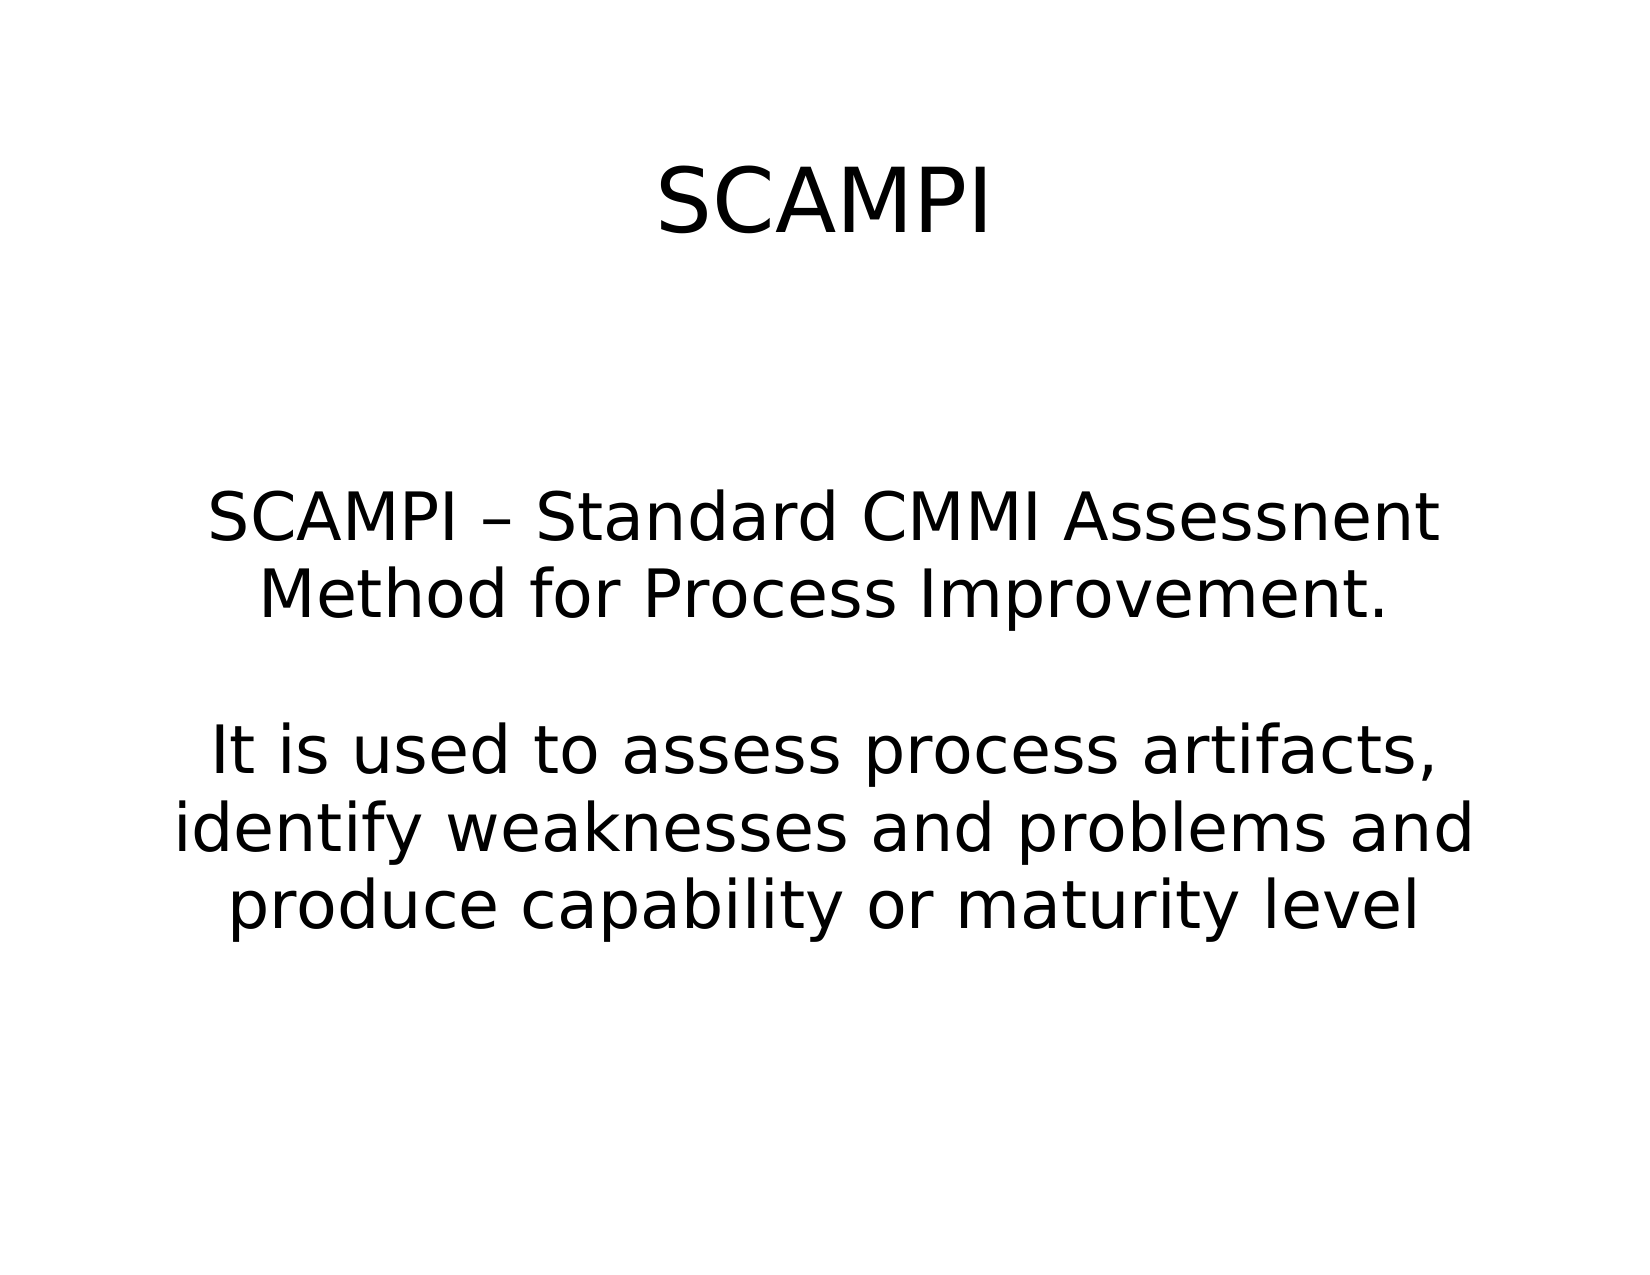

# SCAMPI
SCAMPI – Standard CMMI Assessnent Method for Process Improvement.
It is used to assess process artifacts, identify weaknesses and problems and produce capability or maturity level